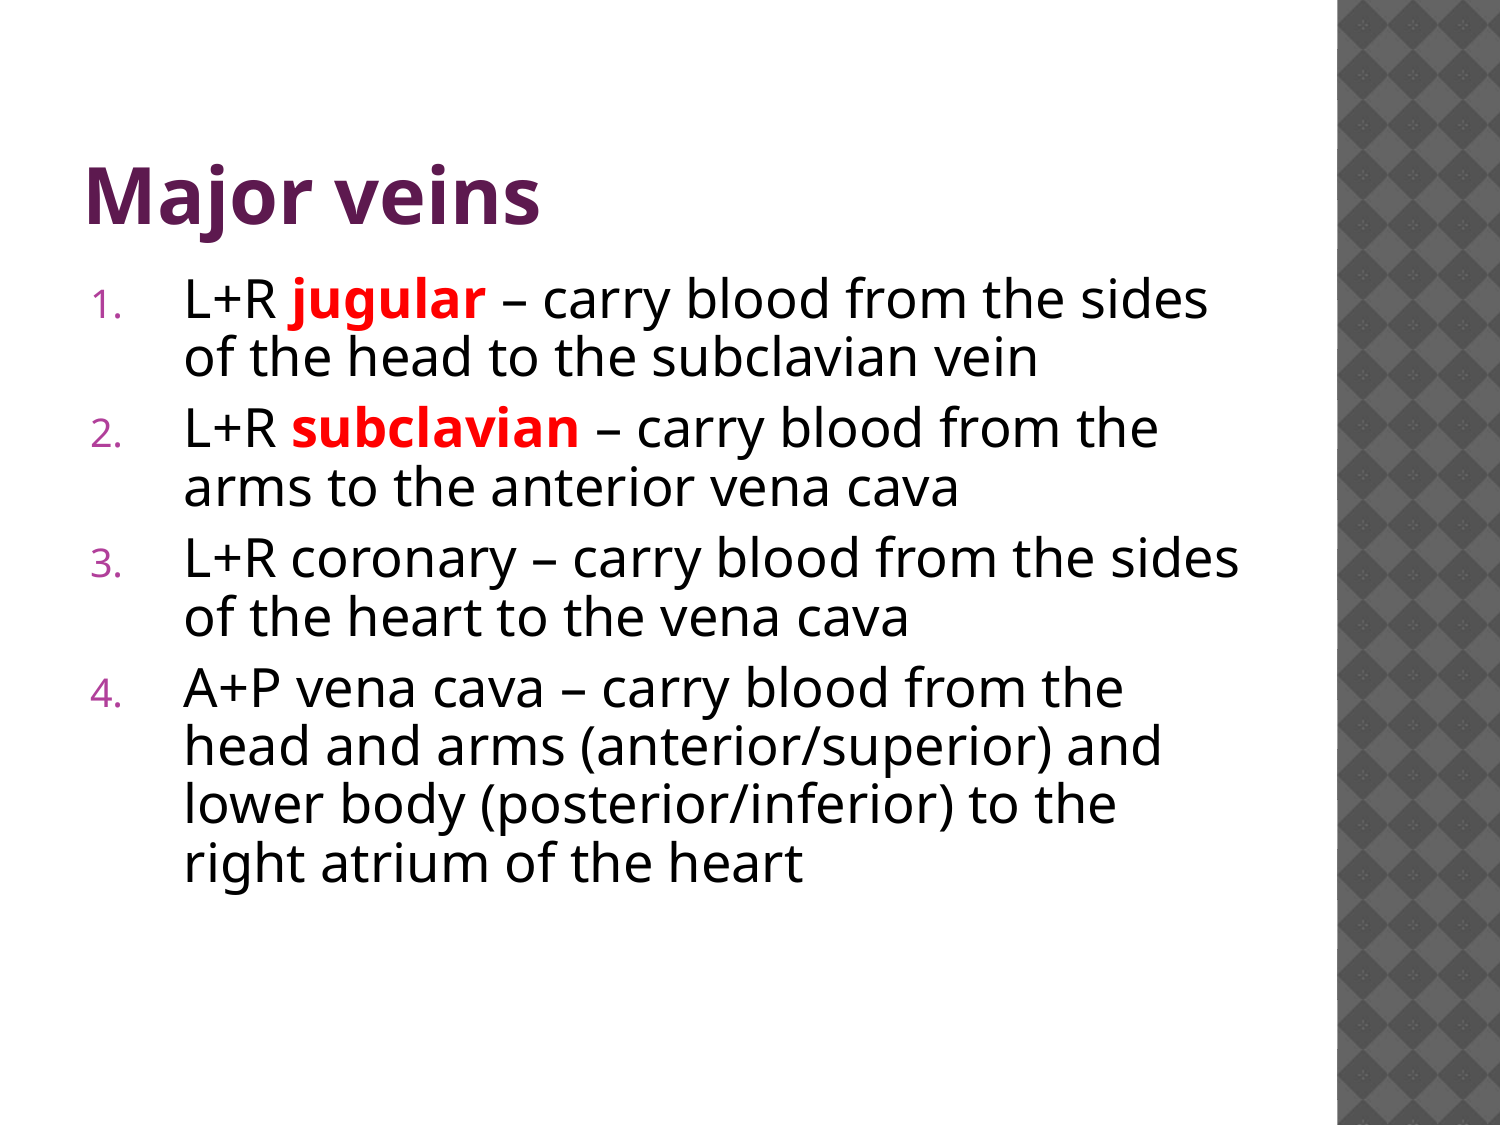

# Major veins
L+R jugular – carry blood from the sides of the head to the subclavian vein
L+R subclavian – carry blood from the arms to the anterior vena cava
L+R coronary – carry blood from the sides of the heart to the vena cava
A+P vena cava – carry blood from the head and arms (anterior/superior) and lower body (posterior/inferior) to the right atrium of the heart